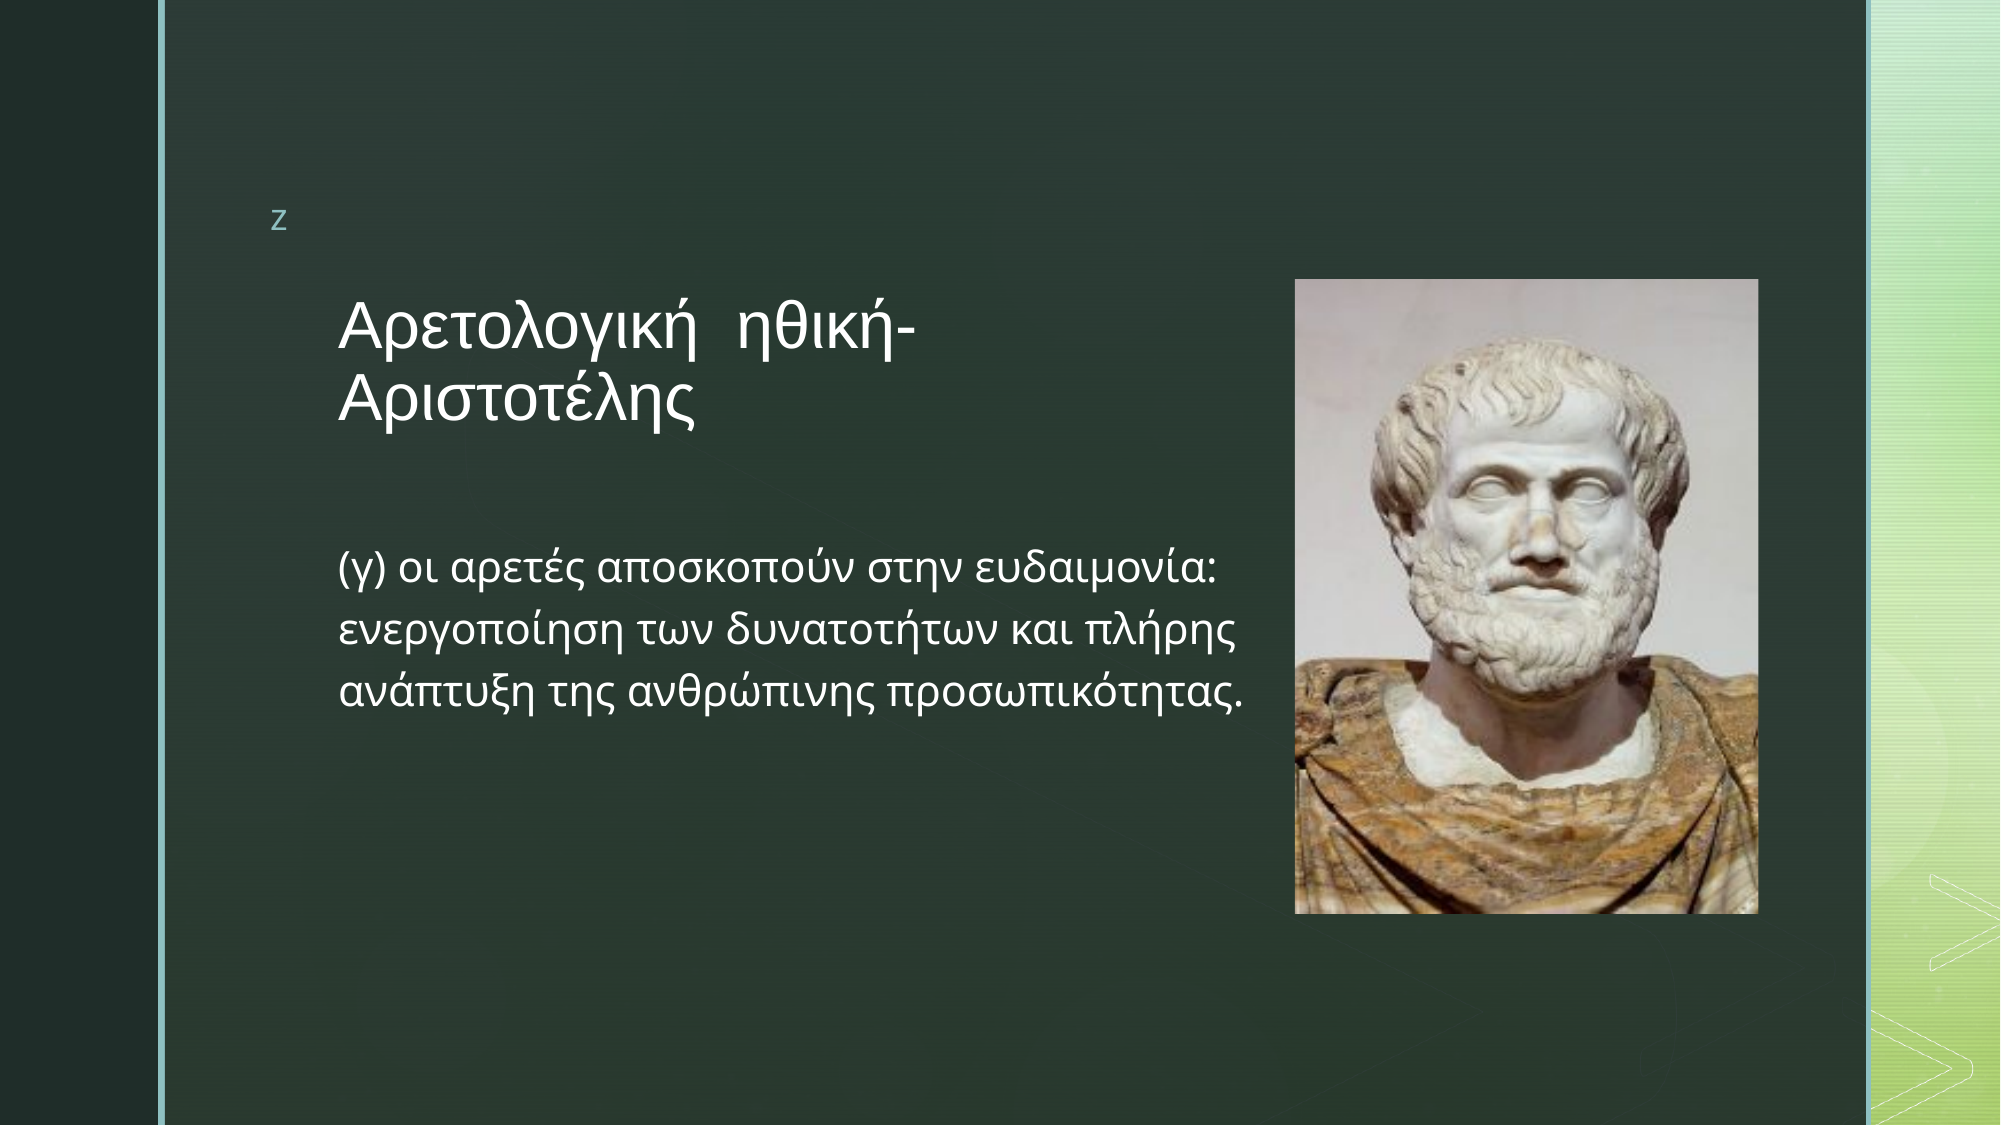

# Αρετολογική ηθική-Αριστοτέλης
(γ) οι αρετές αποσκοπούν στην ευδαιμονία: ενεργοποίηση των δυνατοτήτων και πλήρης ανάπτυξη της ανθρώπινης προσωπικότητας.